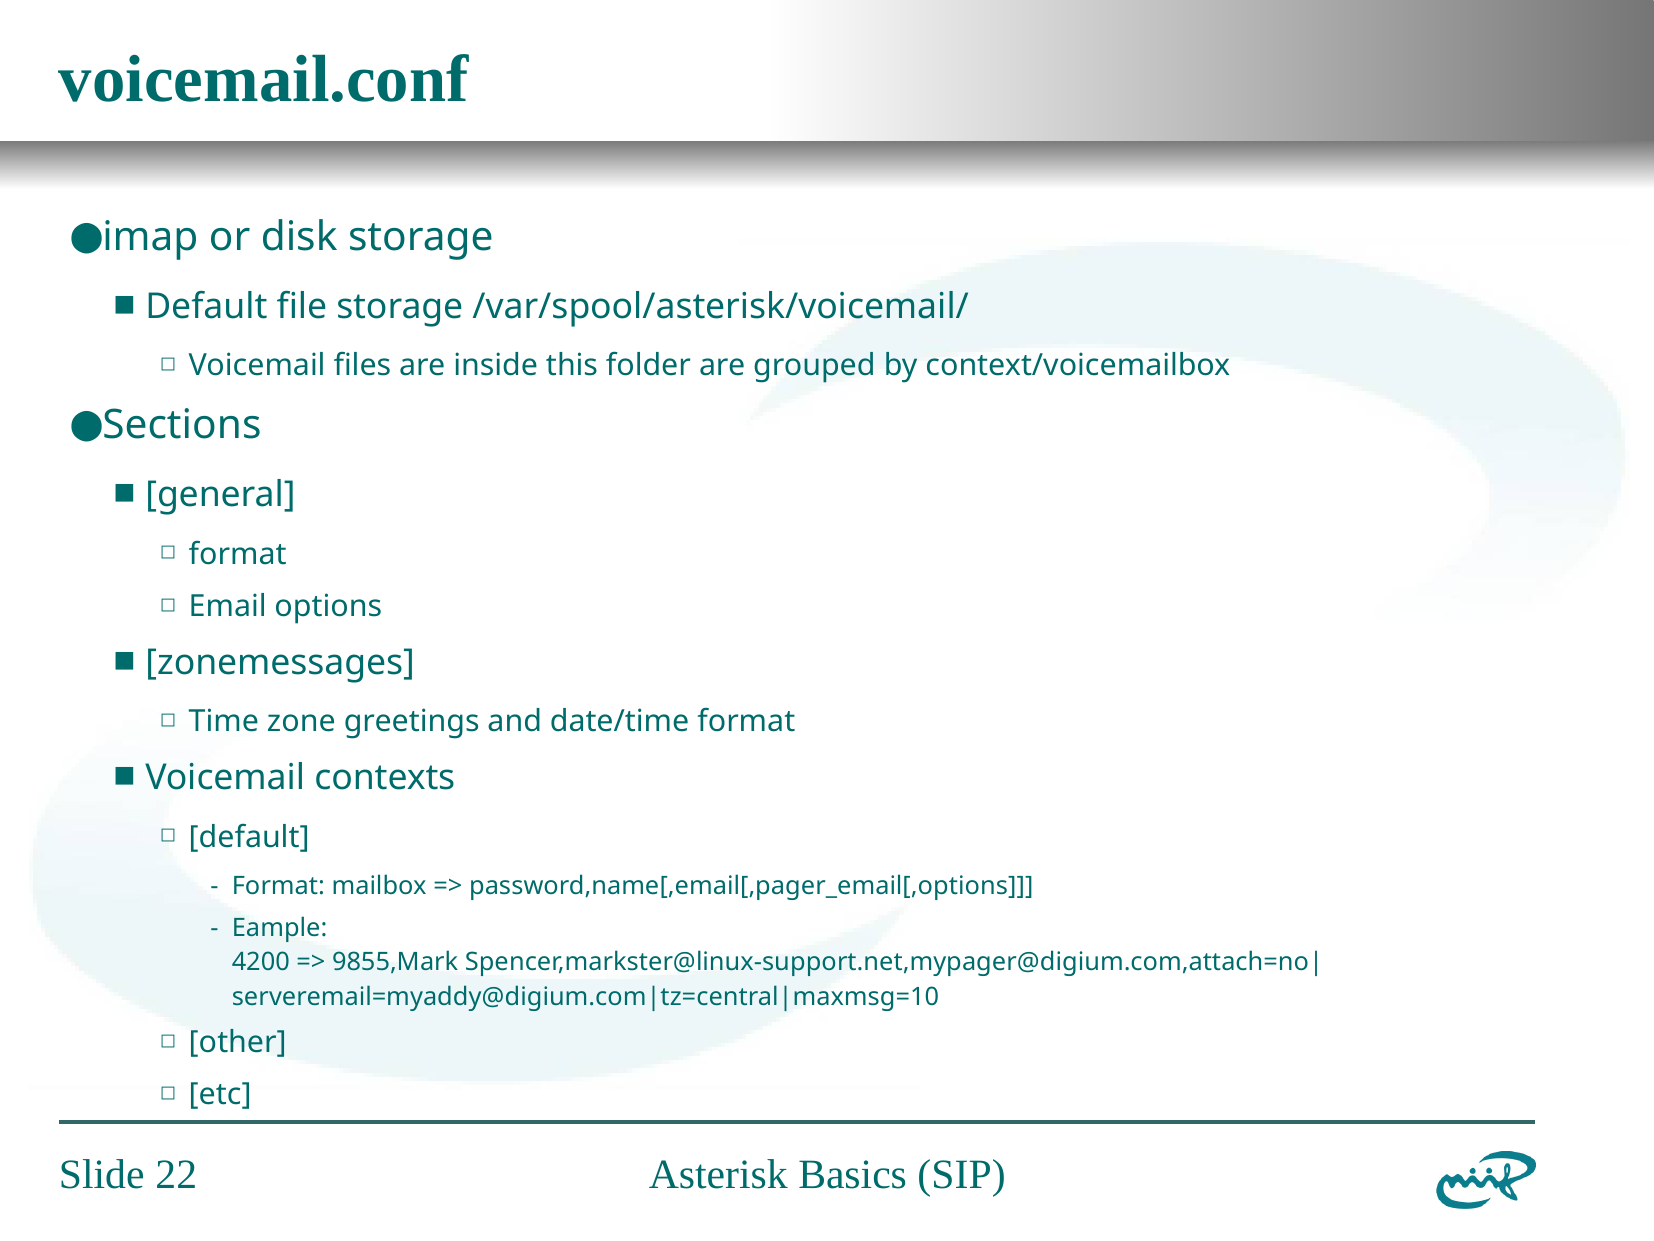

# voicemail.conf
imap or disk storage
Default file storage /var/spool/asterisk/voicemail/
Voicemail files are inside this folder are grouped by context/voicemailbox
Sections
[general]
format
Email options
[zonemessages]
Time zone greetings and date/time format
Voicemail contexts
[default]
Format: mailbox => password,name[,email[,pager_email[,options]]]
Eample:
4200 => 9855,Mark Spencer,markster@linux-support.net,mypager@digium.com,attach=no|serveremail=myaddy@digium.com|tz=central|maxmsg=10
[other]
[etc]
22
Asterisk Basics (SIP)